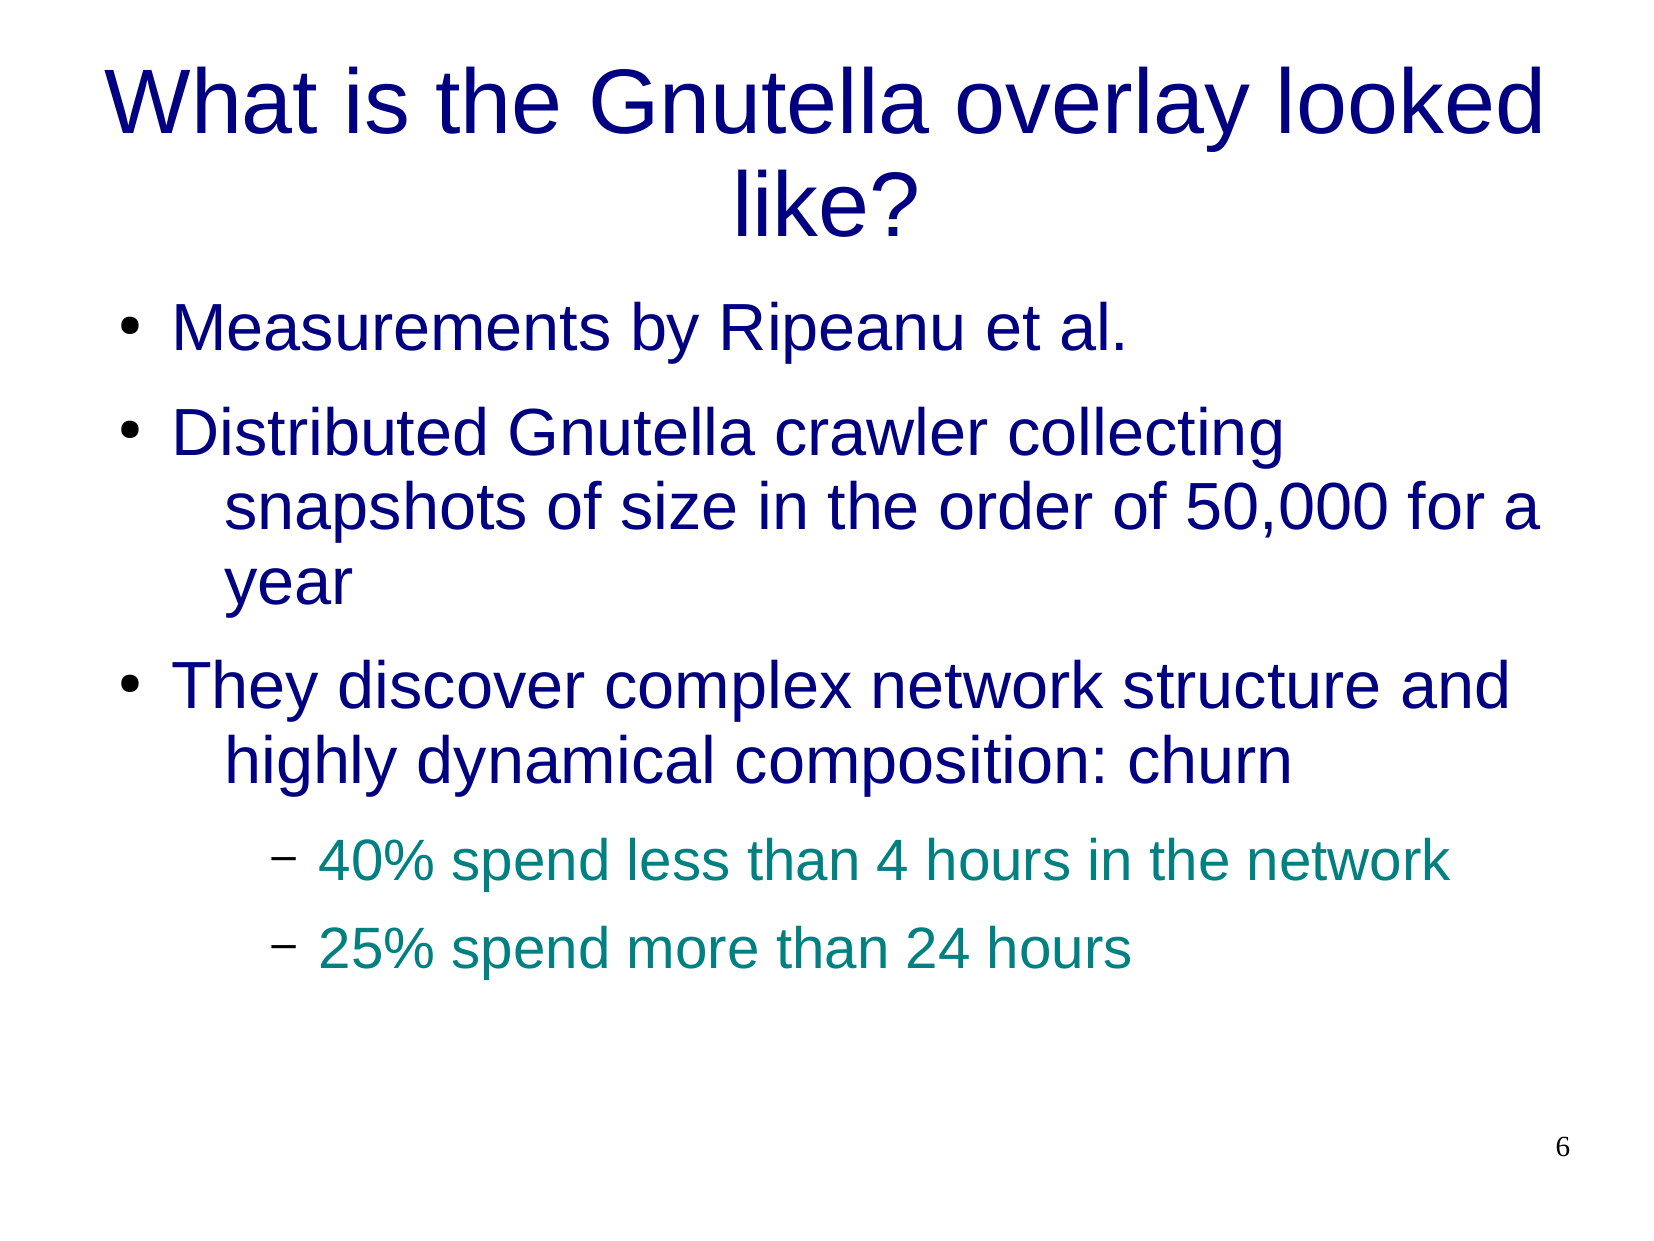

# What is the Gnutella overlay looked like?
Measurements by Ripeanu et al.
Distributed Gnutella crawler collecting snapshots of size in the order of 50,000 for a year
They discover complex network structure and highly dynamical composition: churn
40% spend less than 4 hours in the network
25% spend more than 24 hours
6